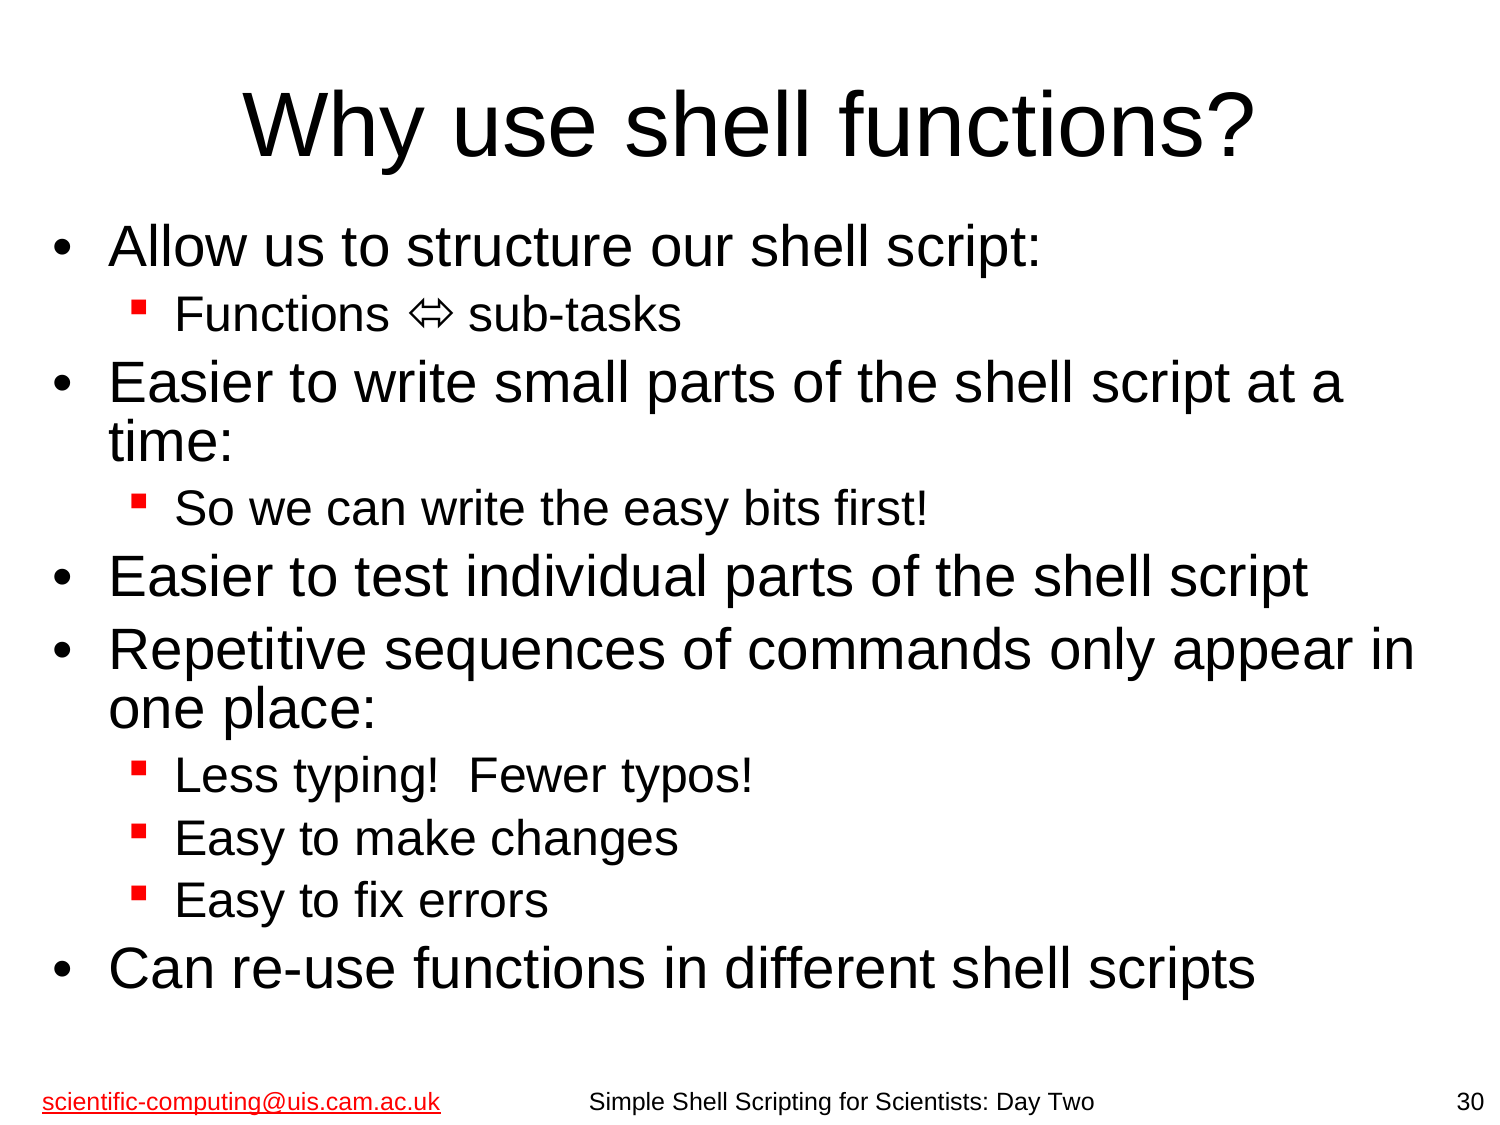

# Why use shell functions?
Allow us to structure our shell script:
Functions  sub-tasks
Easier to write small parts of the shell script at a time:
So we can write the easy bits first!
Easier to test individual parts of the shell script
Repetitive sequences of commands only appear in one place:
Less typing! Fewer typos!
Easy to make changes
Easy to fix errors
Can re-use functions in different shell scripts
escience-support@ucs.cam.ac.uk	Simple Shell Scripting for Scientists: Day Two
30